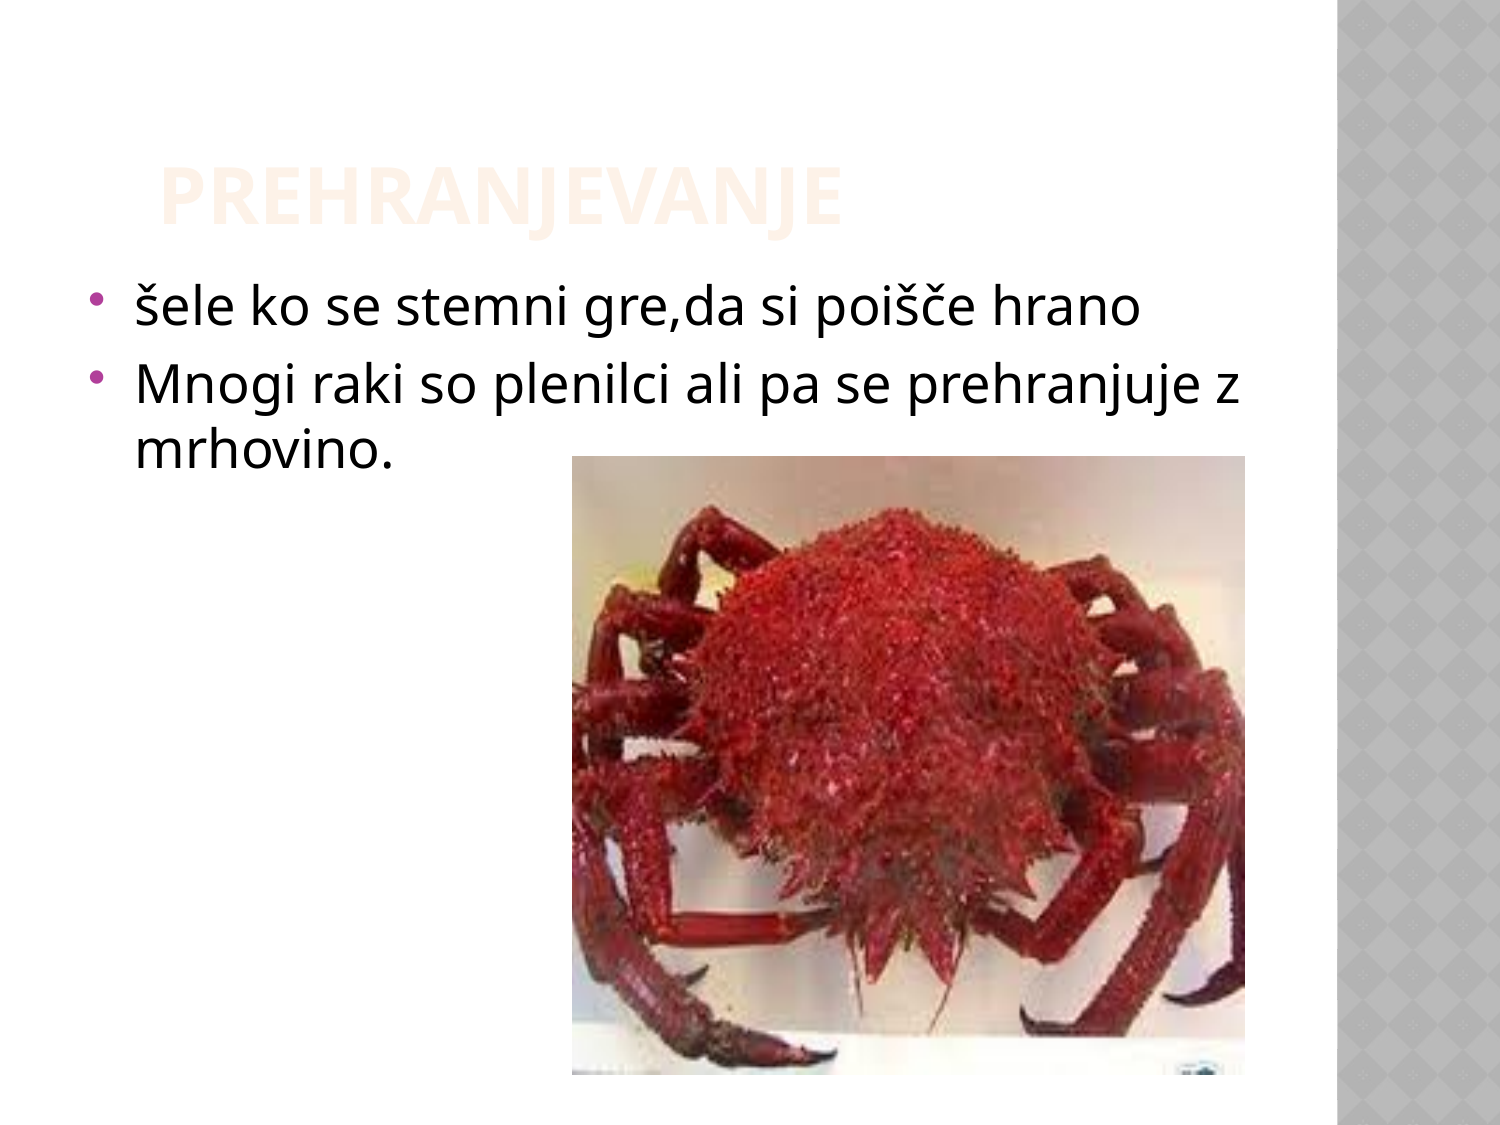

# PREHRANJEVANJE
šele ko se stemni gre,da si poišče hrano
Mnogi raki so plenilci ali pa se prehranjuje z mrhovino.